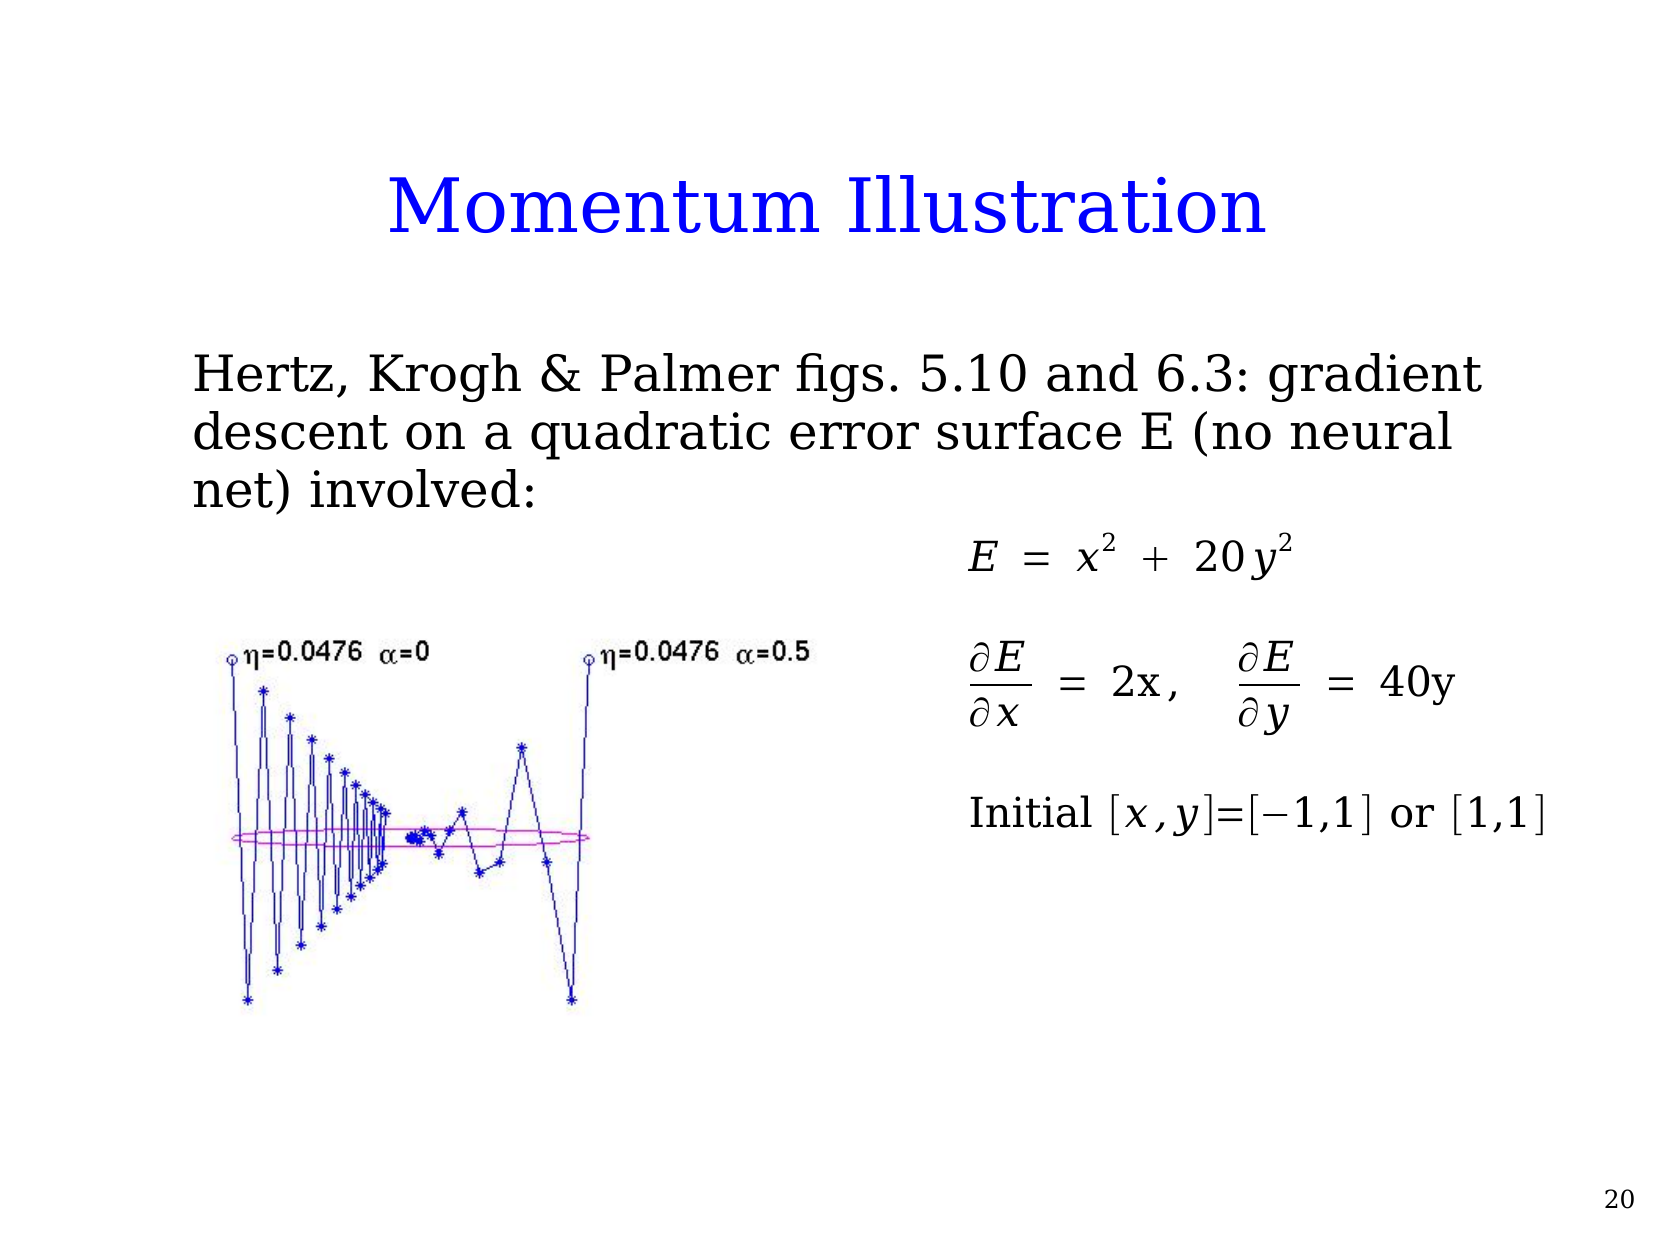

# Momentum Illustration
Hertz, Krogh & Palmer figs. 5.10 and 6.3: gradient descent on a quadratic error surface E (no neural net) involved: